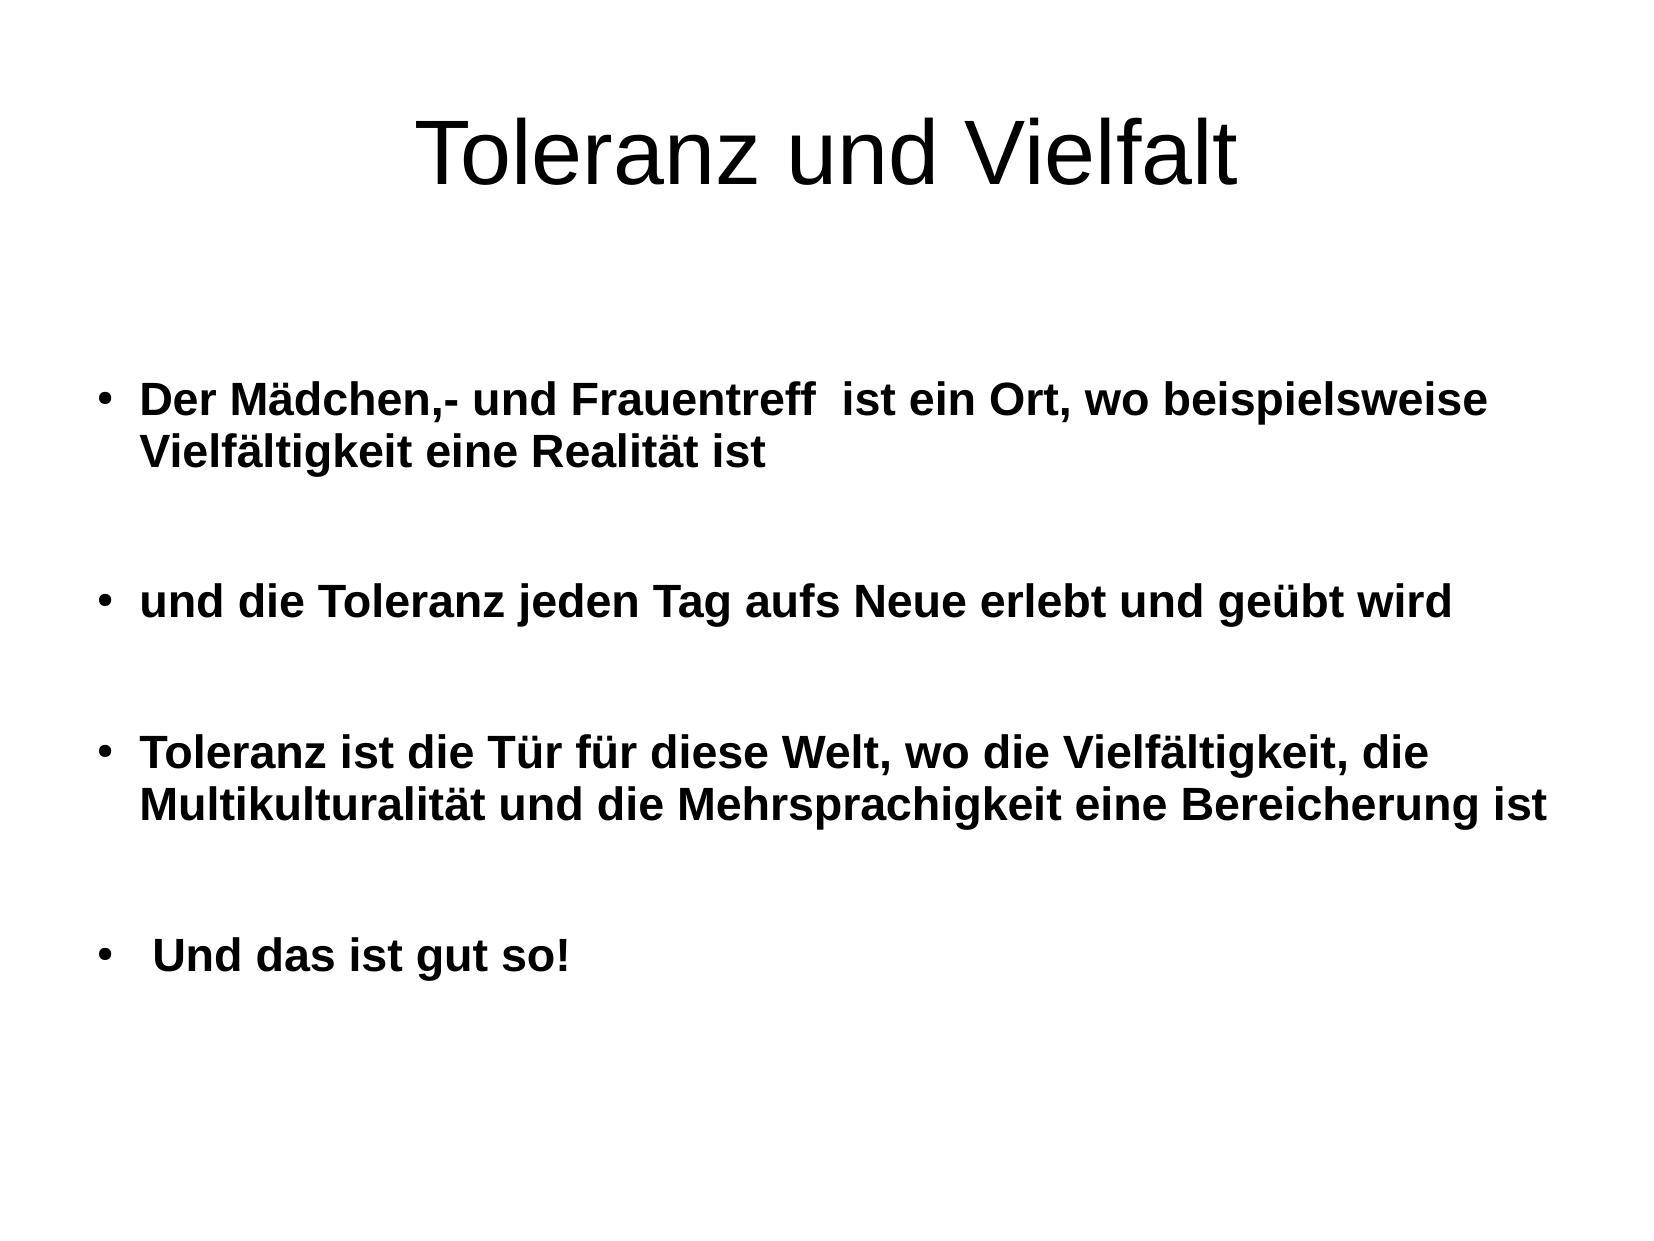

# Toleranz und Vielfalt
Der Mädchen,- und Frauentreff ist ein Ort, wo beispielsweise Vielfältigkeit eine Realität ist
und die Toleranz jeden Tag aufs Neue erlebt und geübt wird
Toleranz ist die Tür für diese Welt, wo die Vielfältigkeit, die Multikulturalität und die Mehrsprachigkeit eine Bereicherung ist
 Und das ist gut so!